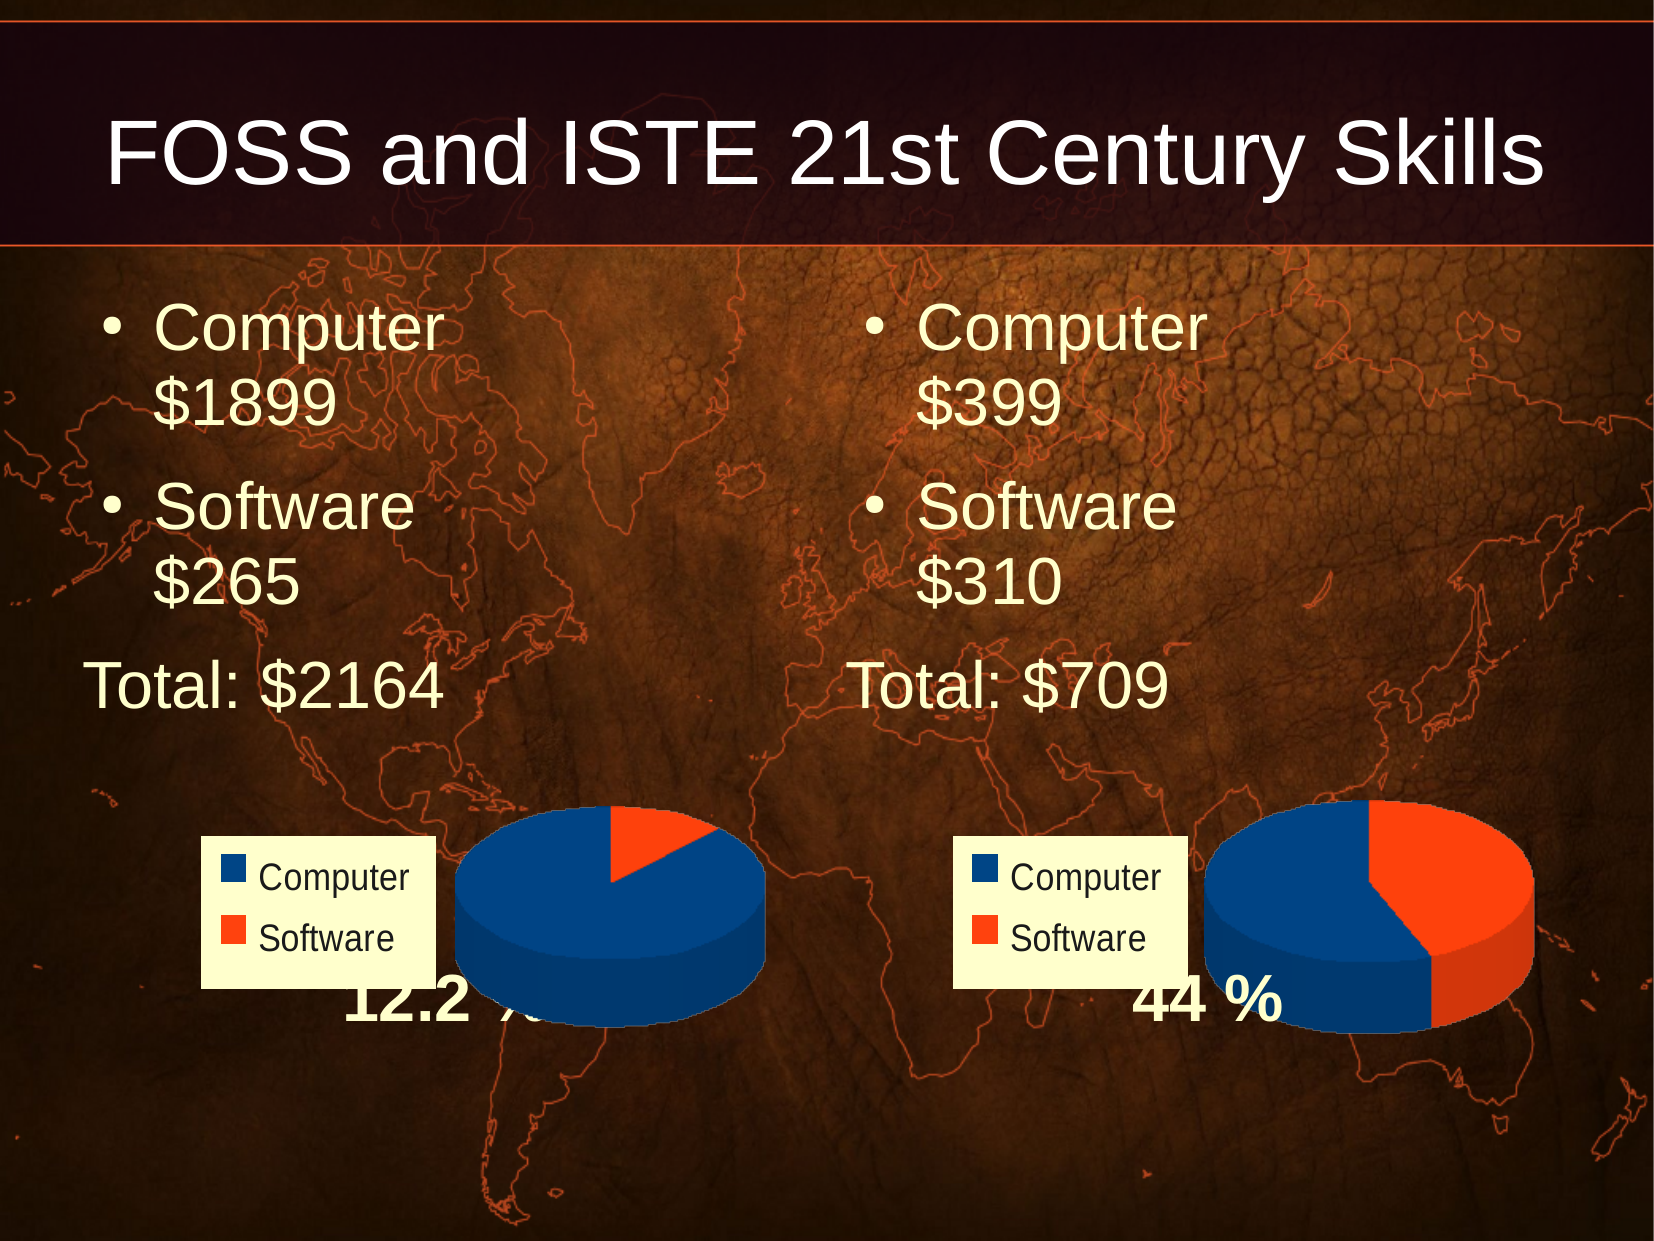

# FOSS and ISTE 21st Century Skills
Computer
$1899
Software
$265
Total: $2164
12.2 %
Computer
$399
Software
$310
Total: $709
44 %